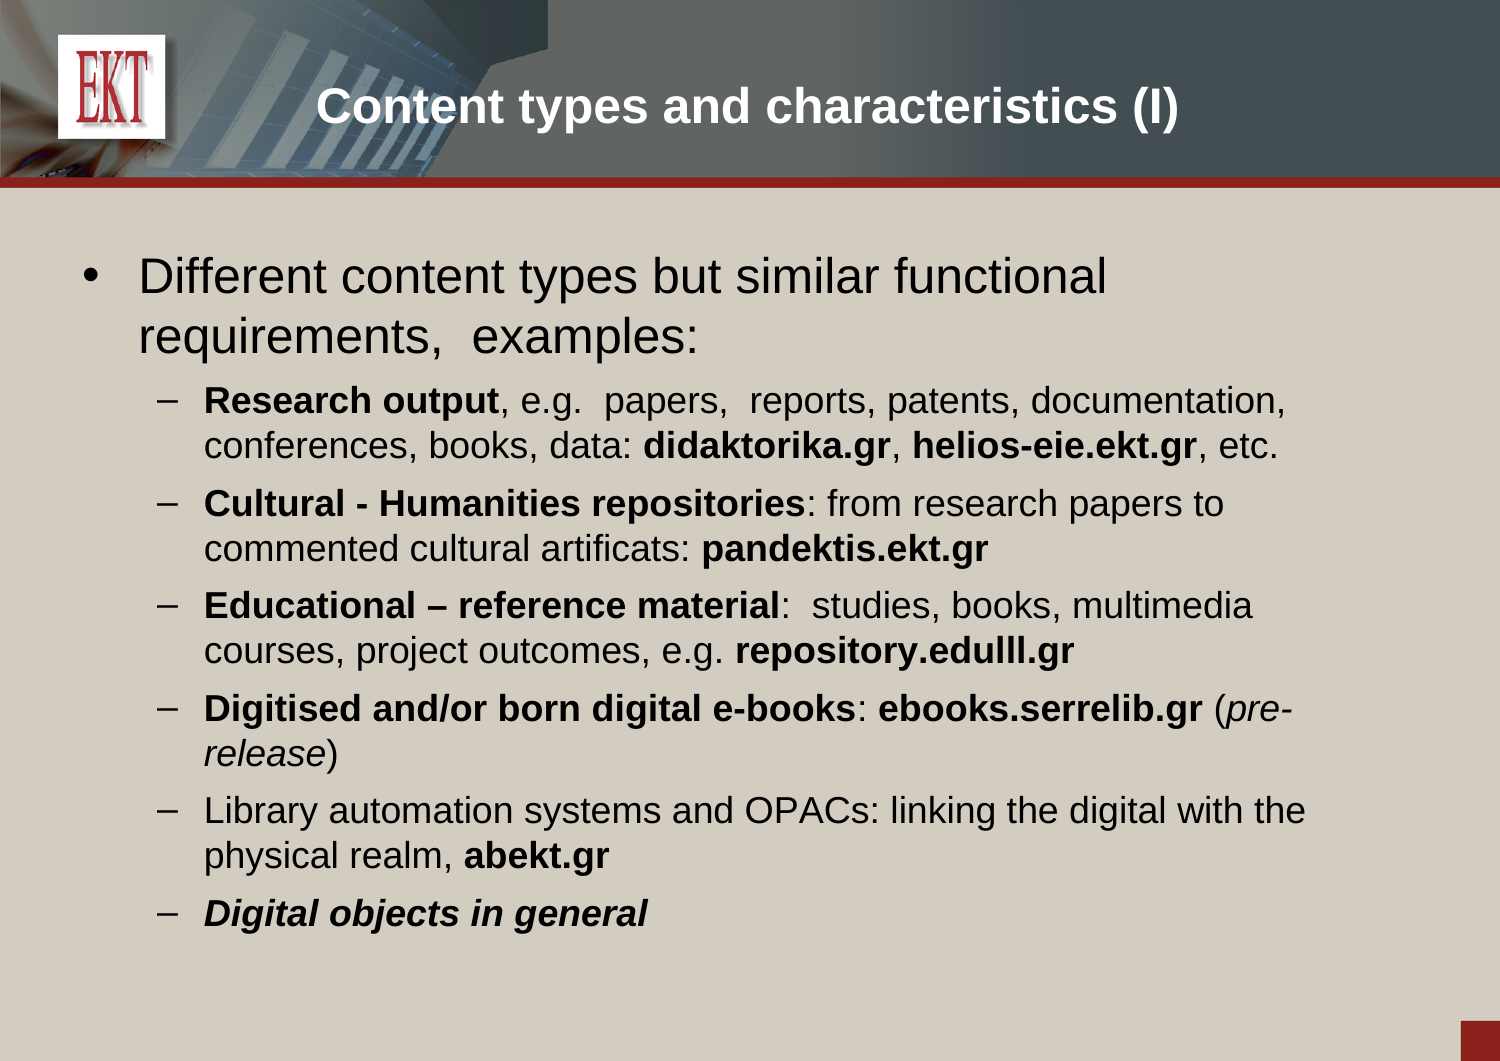

# Content types and characteristics (I)
Different content types but similar functional requirements, examples:
Research output, e.g. papers, reports, patents, documentation, conferences, books, data: didaktorika.gr, helios-eie.ekt.gr, etc.
Cultural - Humanities repositories: from research papers to commented cultural artificats: pandektis.ekt.gr
Educational – reference material: studies, books, multimedia courses, project outcomes, e.g. repository.edulll.gr
Digitised and/or born digital e-books: ebooks.serrelib.gr (pre-release)
Library automation systems and OPACs: linking the digital with the physical realm, abekt.gr
Digital objects in general